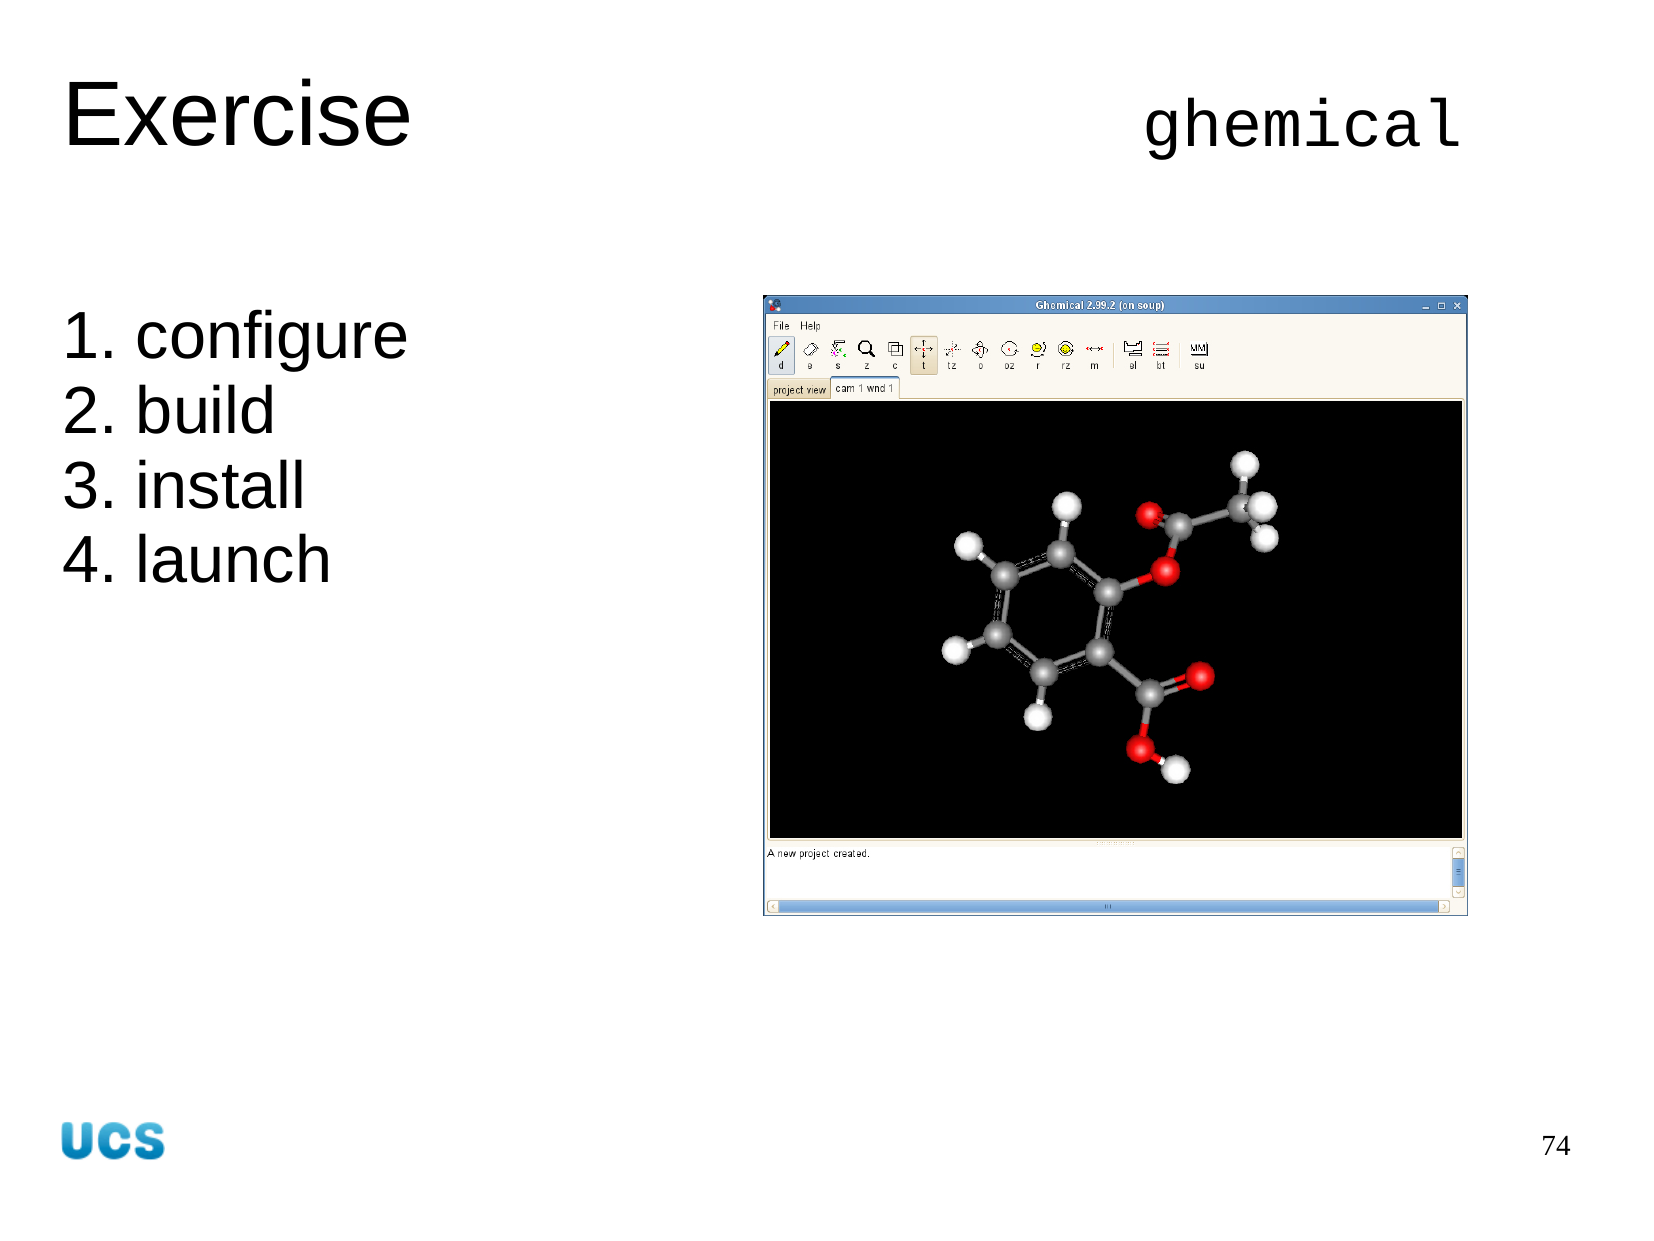

Exercise
ghemical
1. configure
2. build
3. install
4. launch
74